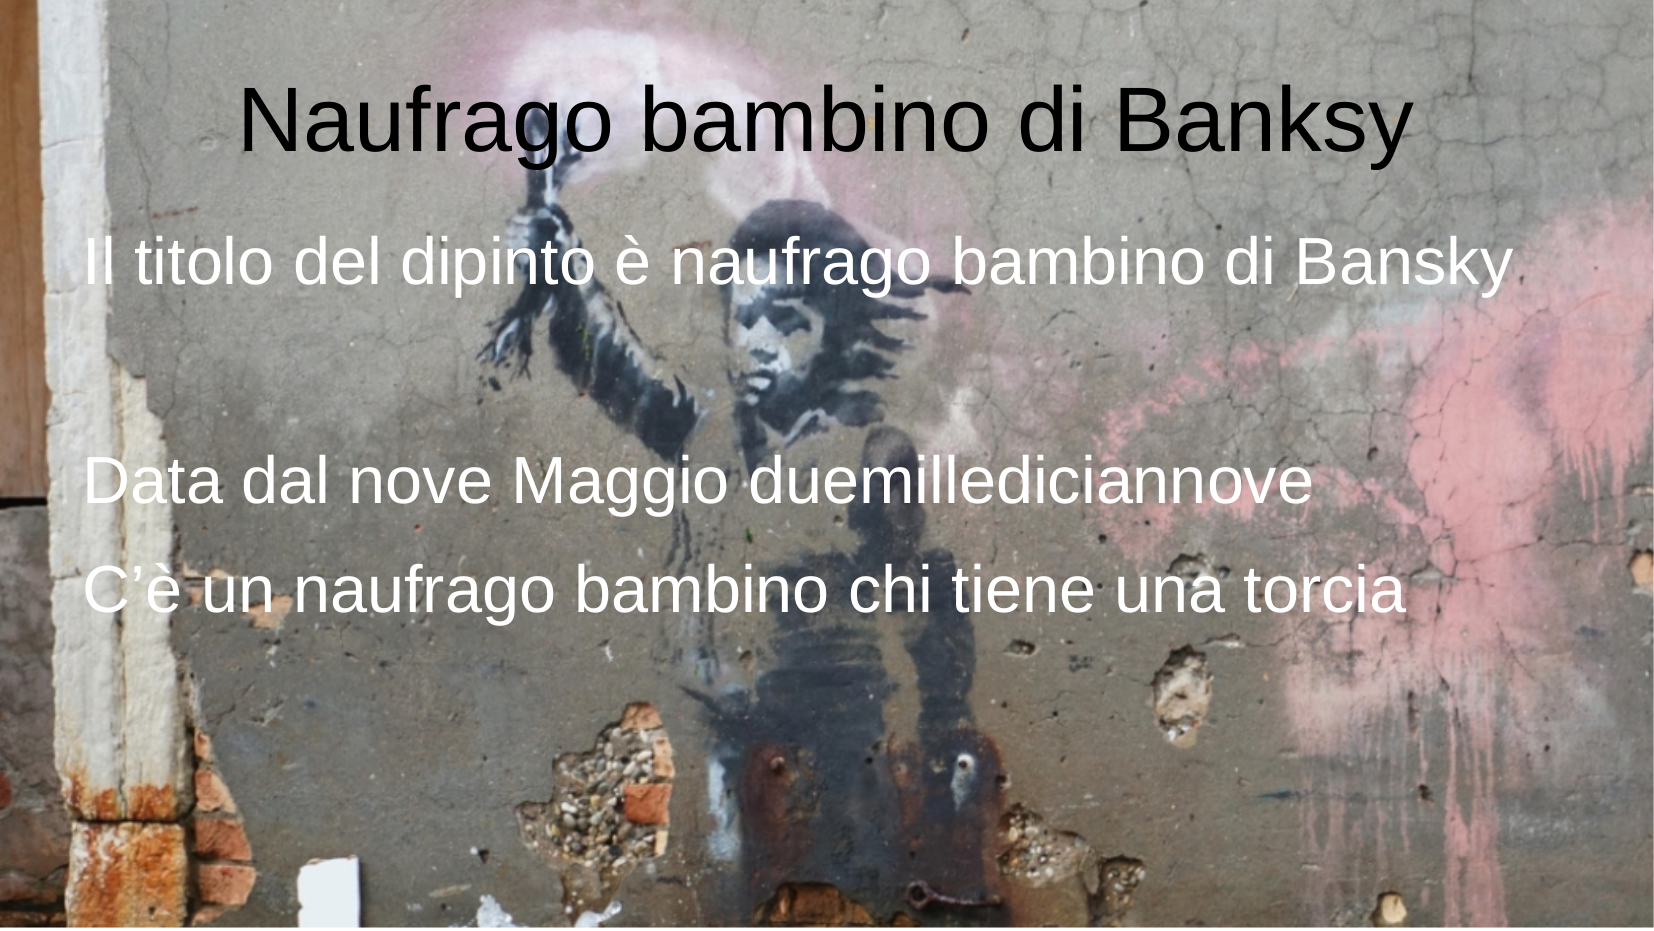

# Naufrago bambino di Banksy
Il titolo del dipinto è naufrago bambino di Bansky
Data dal nove Maggio duemillediciannove
C’è un naufrago bambino chi tiene una torcia